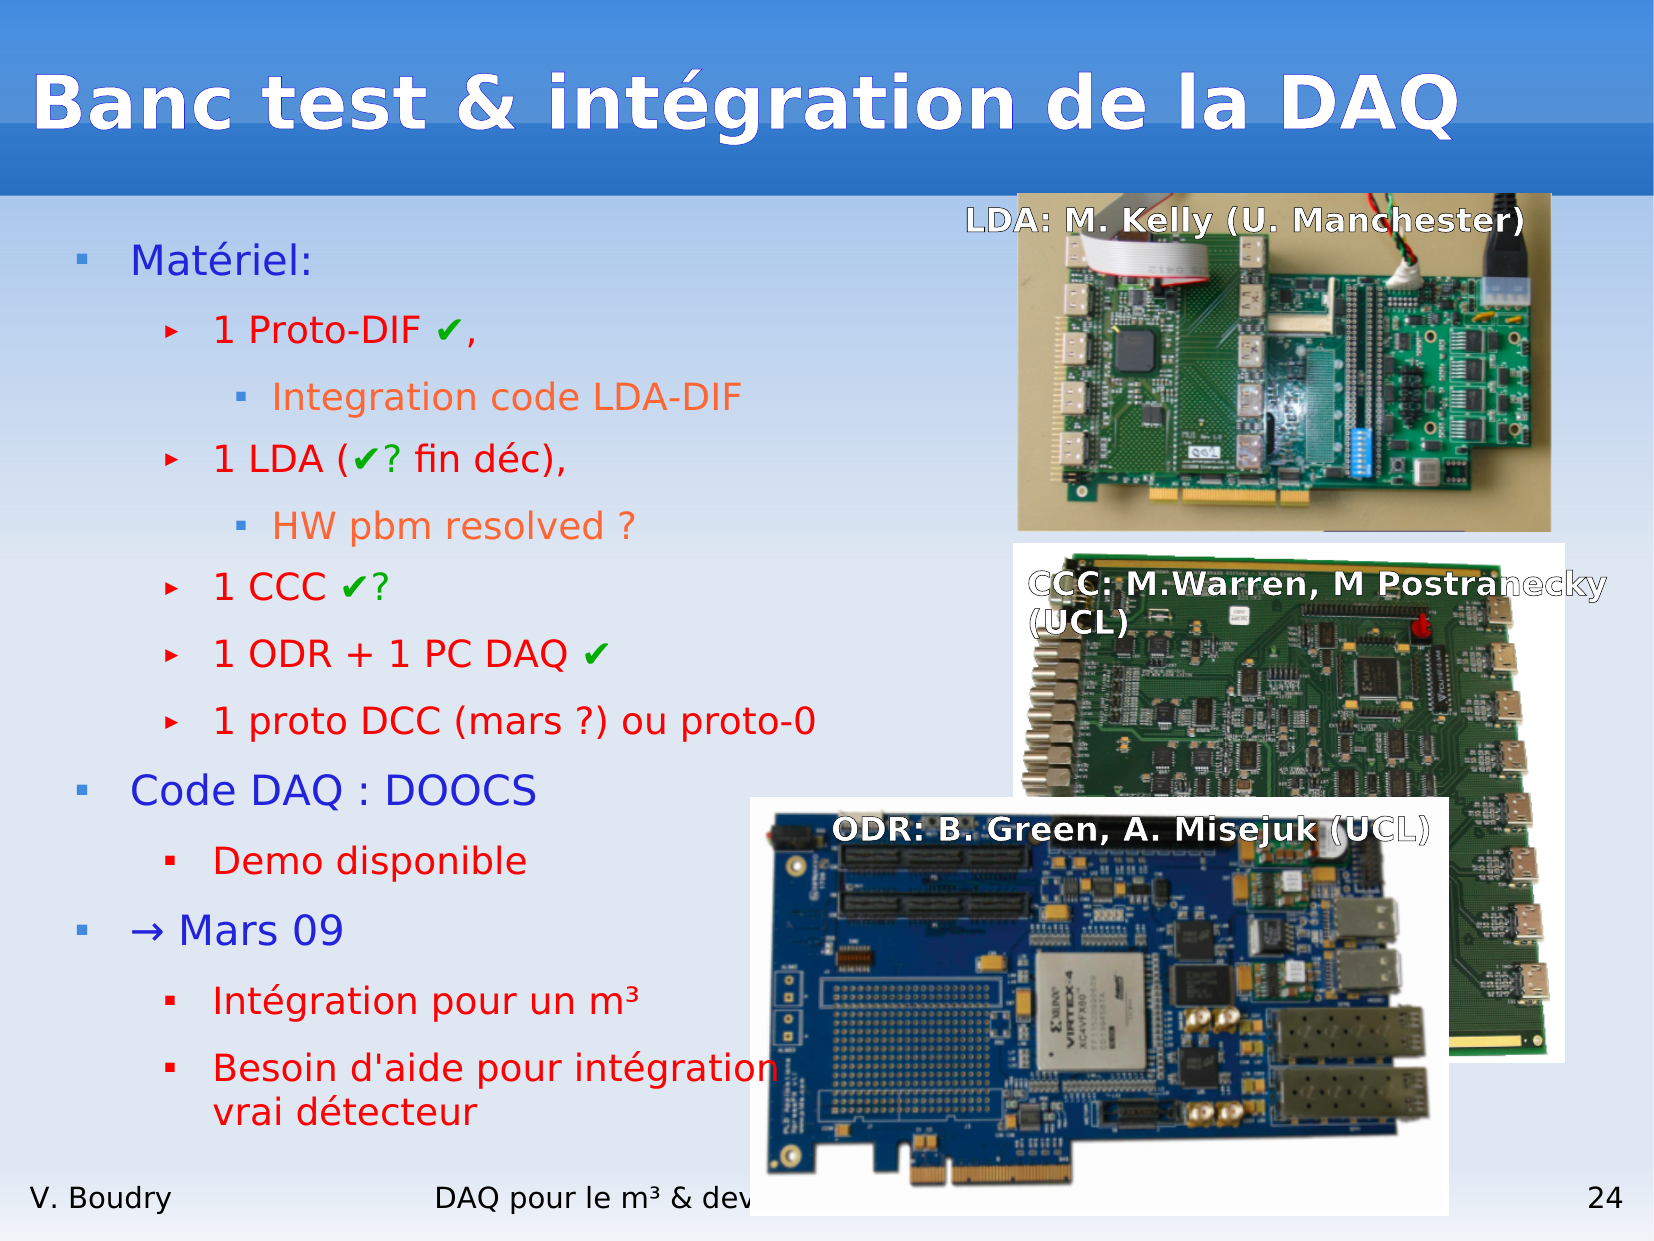

# Banc test & intégration de la DAQ
LDA: M. Kelly (U. Manchester)
Matériel:
1 Proto-DIF ✔,
Integration code LDA-DIF
1 LDA (✔? fin déc),
HW pbm resolved ?
1 CCC ✔?
1 ODR + 1 PC DAQ ✔
1 proto DCC (mars ?) ou proto-0
Code DAQ : DOOCS
Demo disponible
→ Mars 09
Intégration pour un m³
Besoin d'aide pour intégration
vrai détecteur
CCC: M.Warren, M Postranecky
(UCL)
ODR: B. Green, A. Misejuk (UCL)
DAQ pour le m³ & devt ILD – SOCLE Annecy, 9/12/2008
24